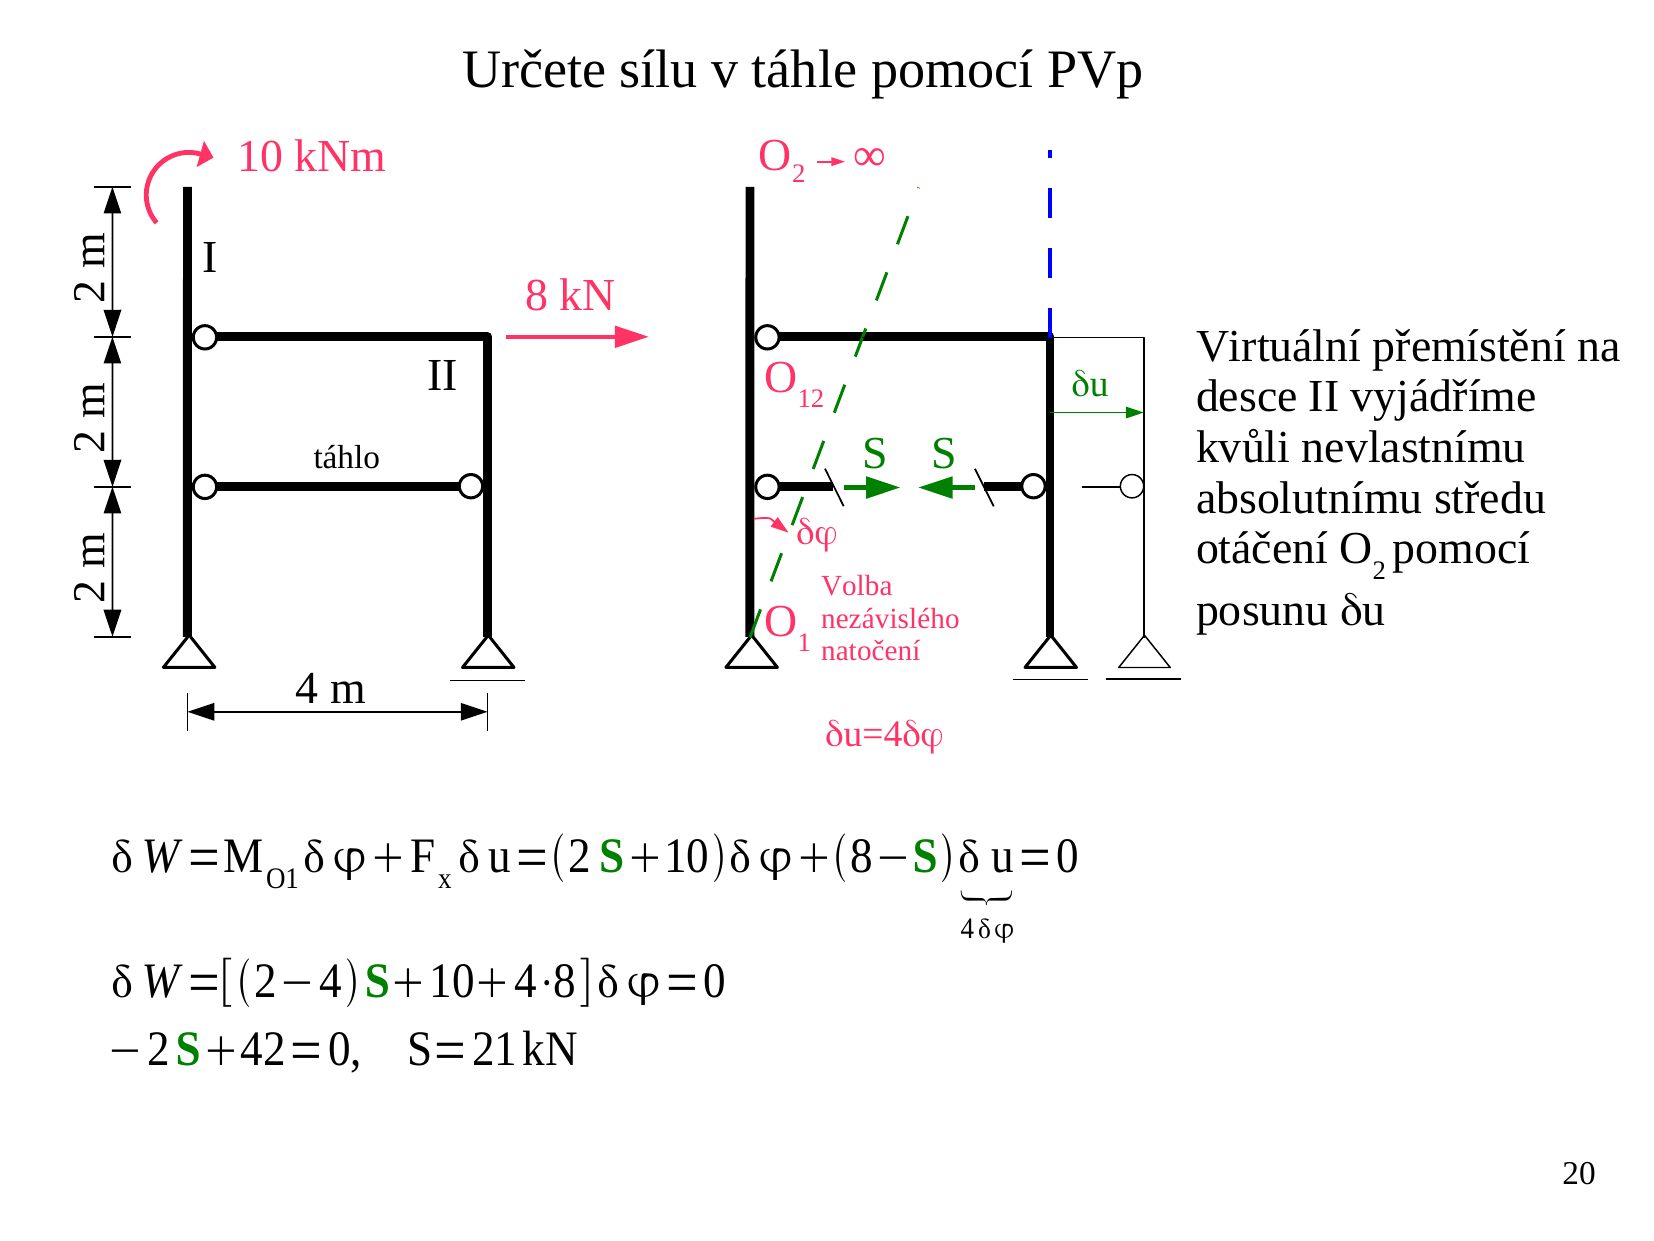

# Určete sílu v táhle pomocí PVp
O2 ∞
10 kNm
2 m
I
8 kN
Virtuální přemístění na desce II vyjádříme kvůli nevlastnímu absolutnímu středu otáčení O2 pomocí posunu du
II
O12
du
2 m
S
S
táhlo
2 m
dj
Volba nezávislého natočení
O1
4 m
du=4dj
20